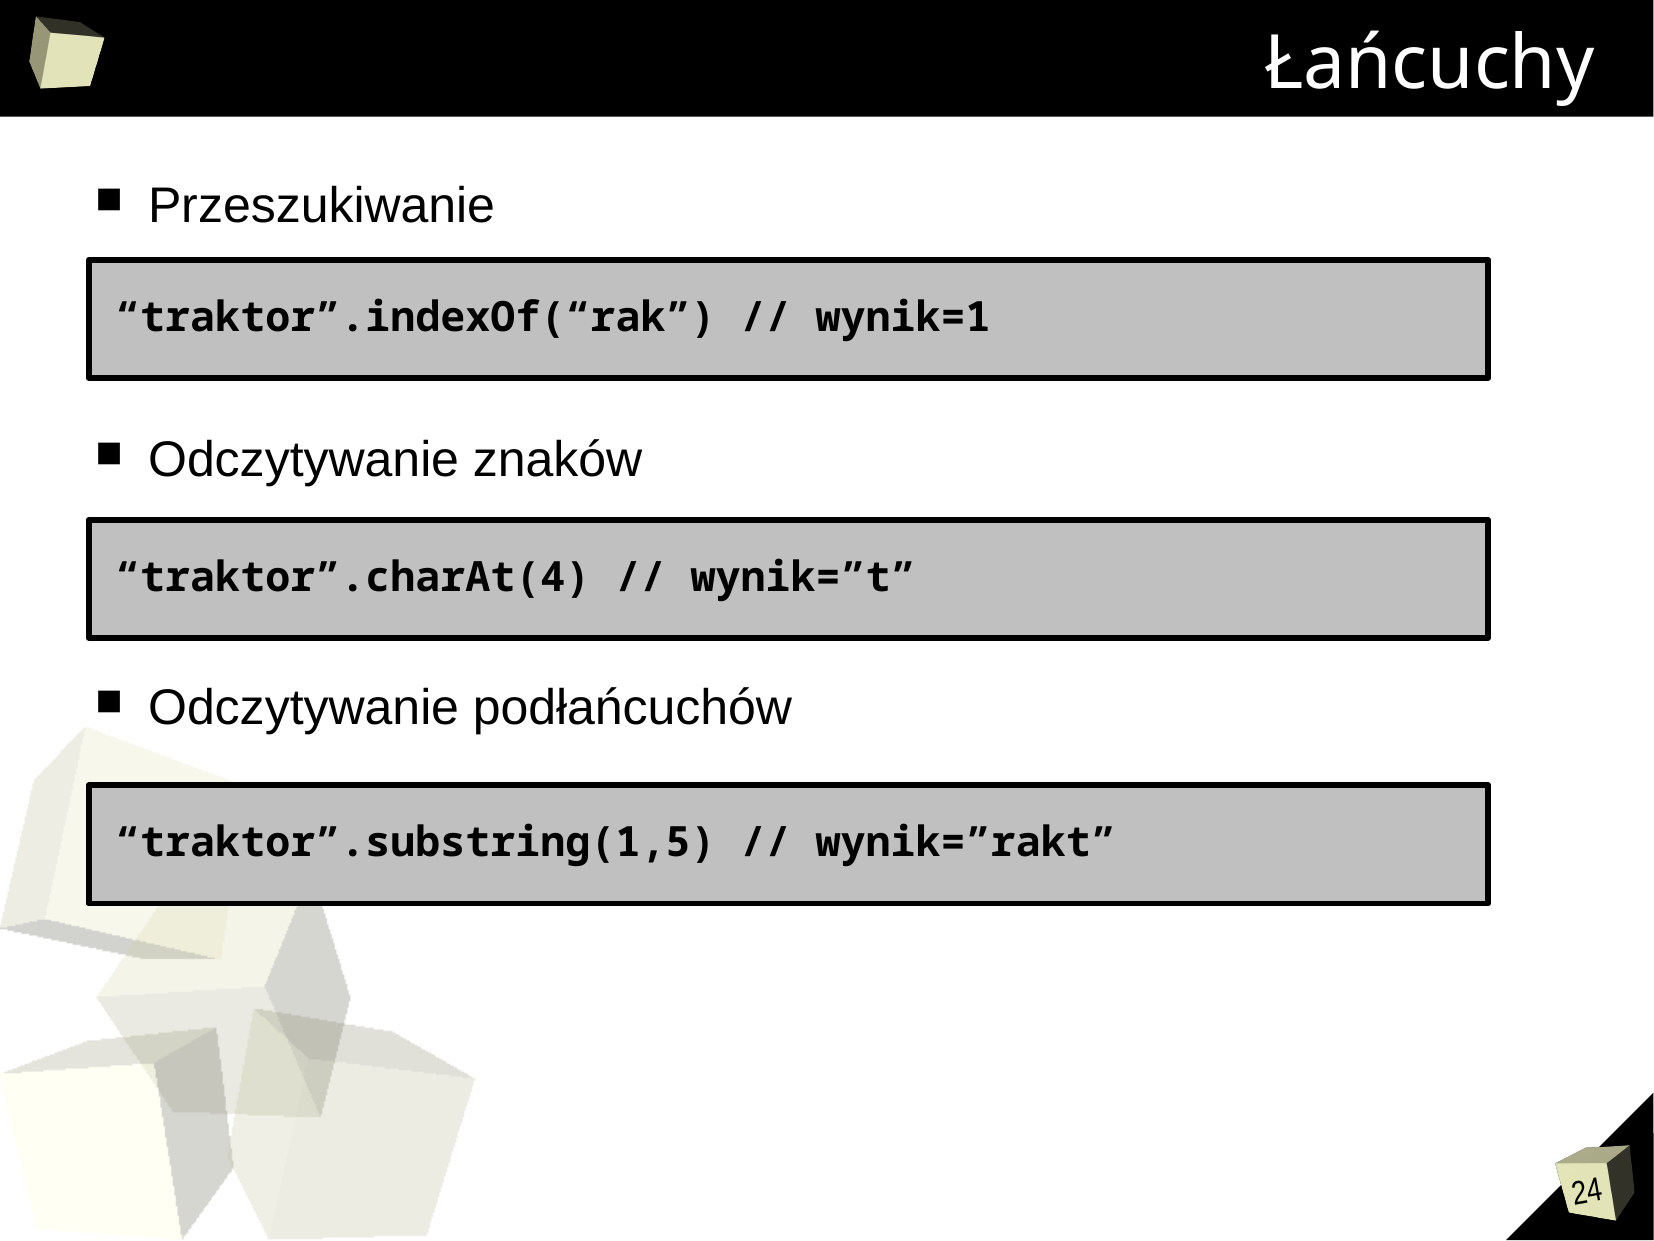

# Łańcuchy
Przeszukiwanie
“traktor”.indexOf(“rak”) // wynik=1
Odczytywanie znaków
“traktor”.charAt(4) // wynik=”t”
Odczytywanie podłańcuchów
“traktor”.substring(1,5) // wynik=”rakt”